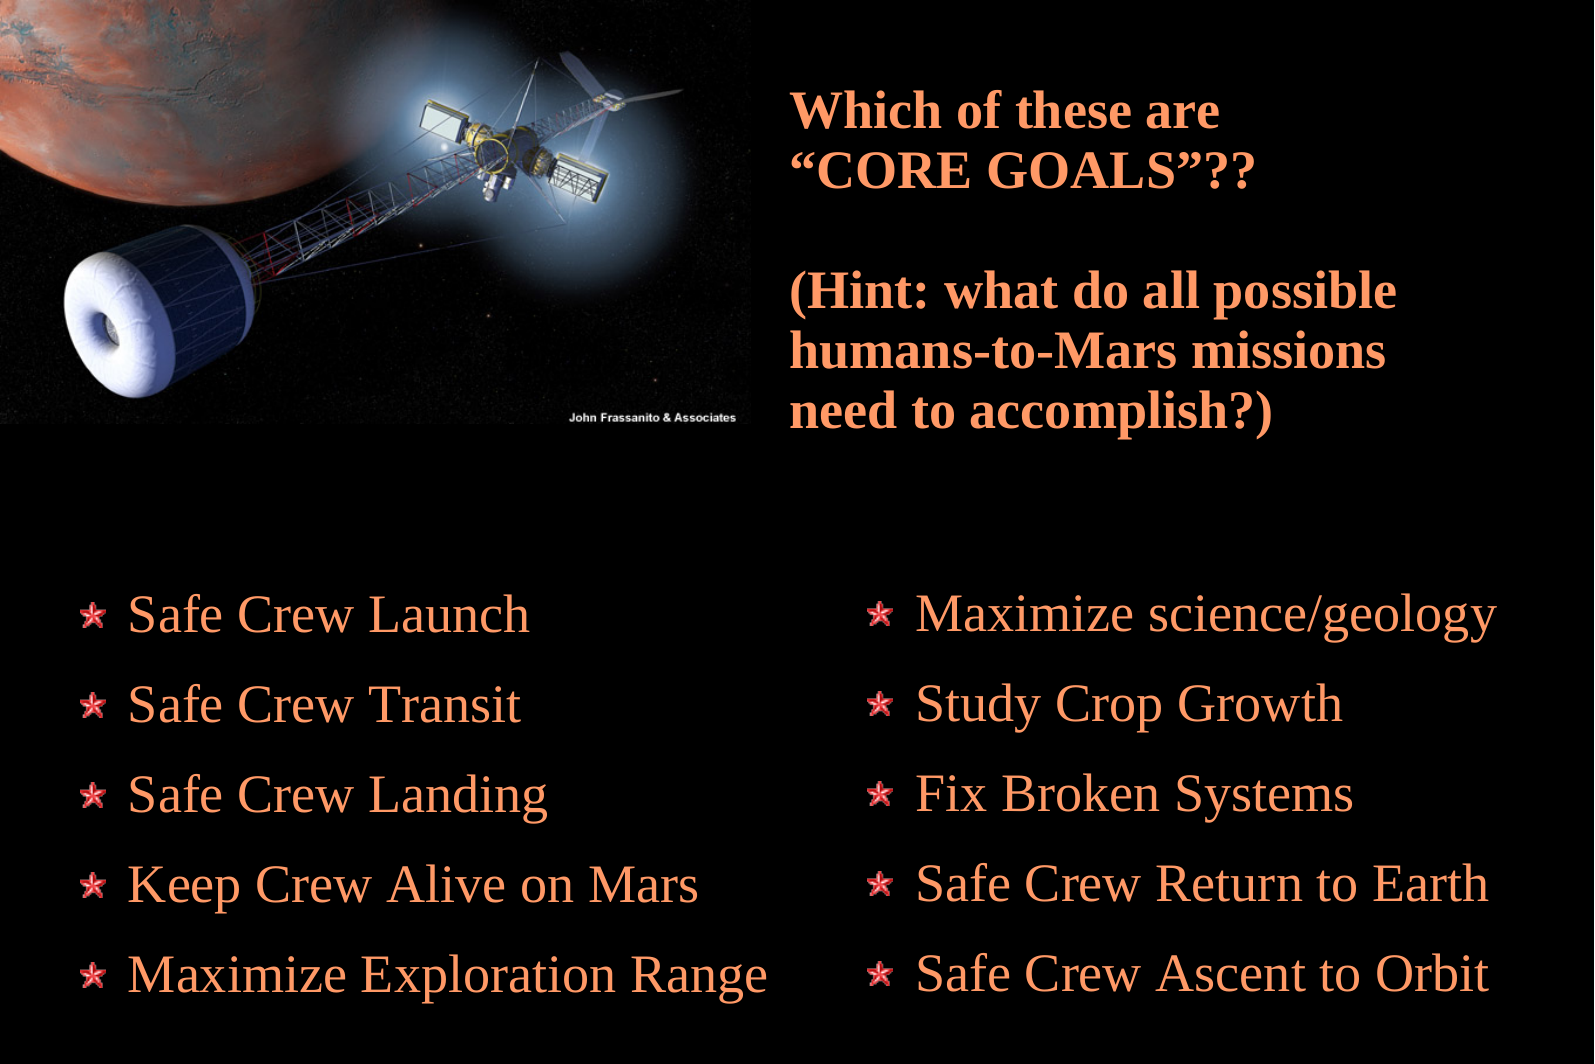

Which of these are
“CORE GOALS”??
(Hint: what do all possible
humans-to-Mars missions
need to accomplish?)
Maximize science/geology
Study Crop Growth
Fix Broken Systems
Safe Crew Return to Earth
Safe Crew Ascent to Orbit
Safe Crew Launch
Safe Crew Transit
Safe Crew Landing
Keep Crew Alive on Mars
Maximize Exploration Range